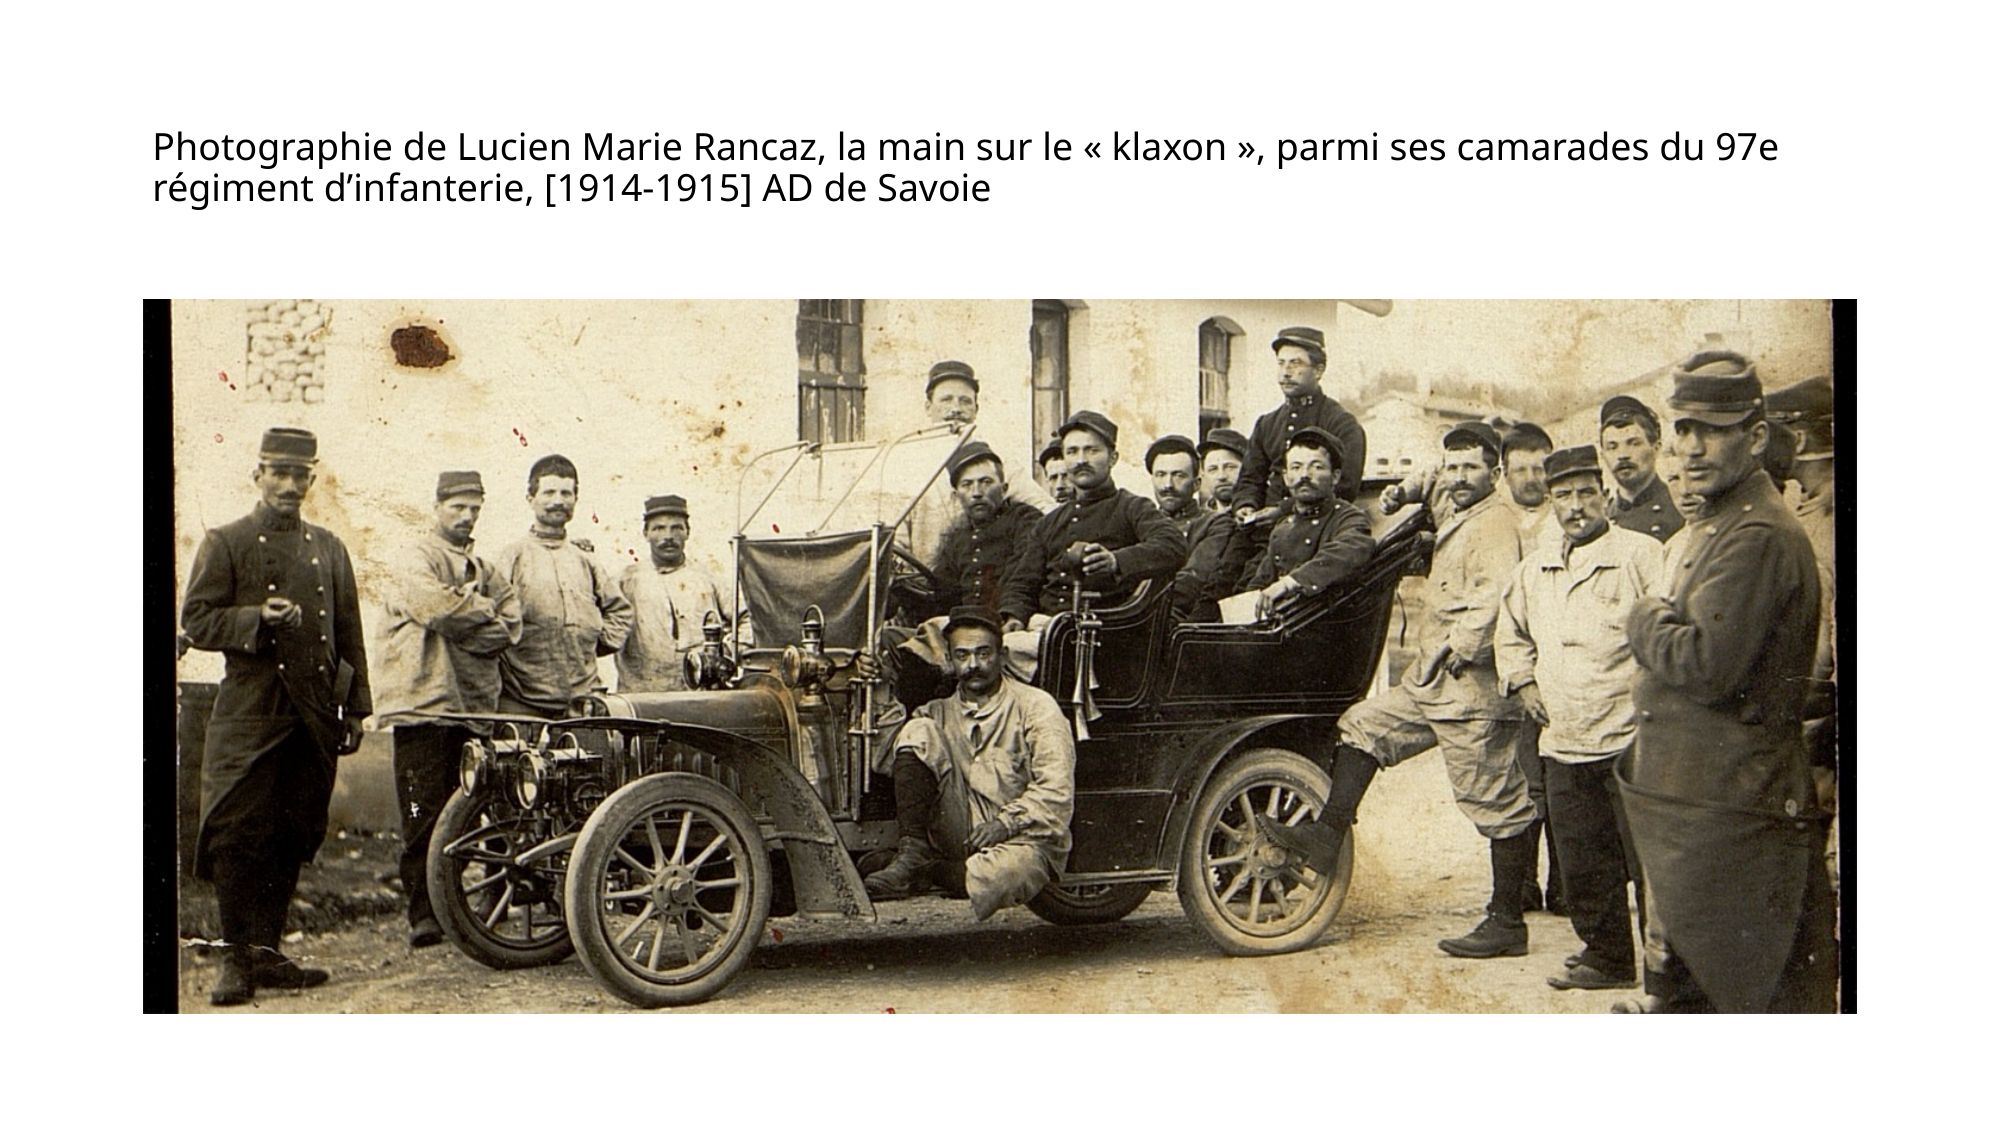

# Photographie de Lucien Marie Rancaz, la main sur le « klaxon », parmi ses camarades du 97e régiment d’infanterie, [1914-1915] AD de Savoie